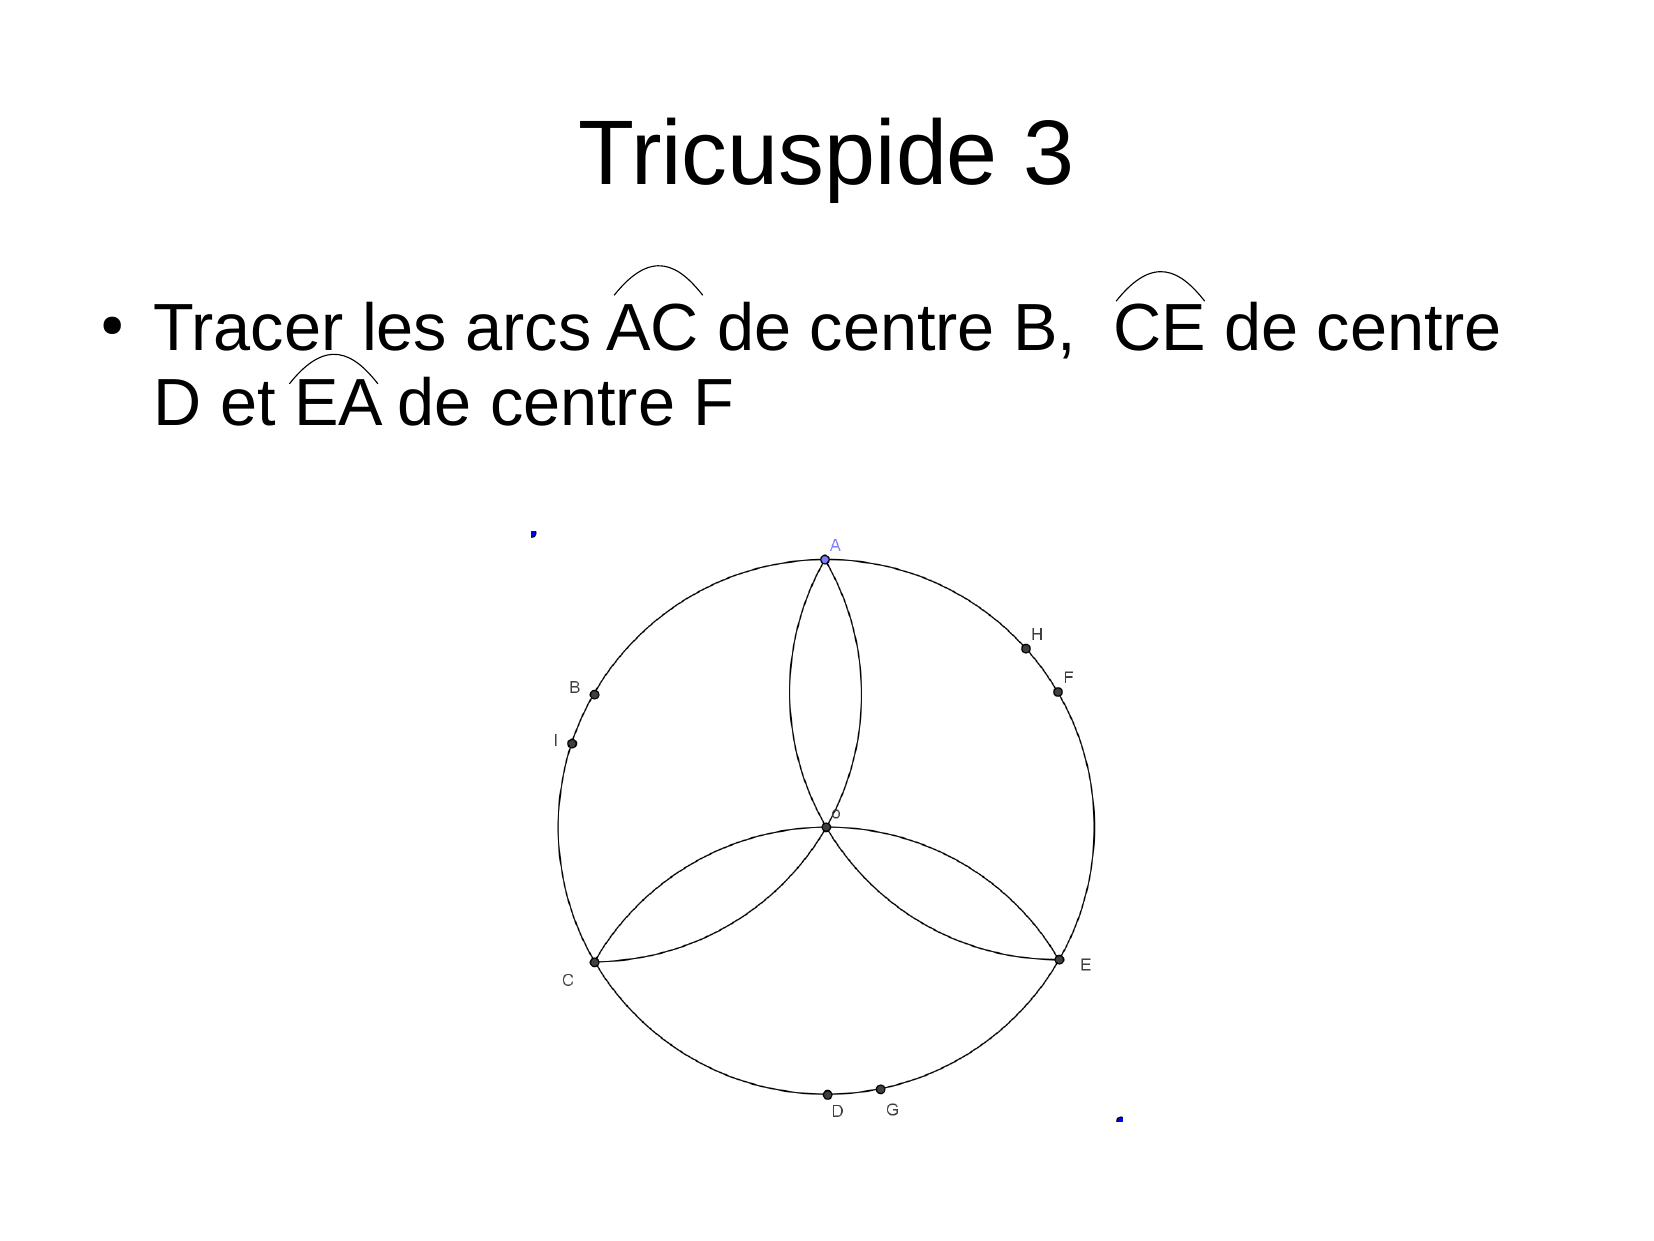

# Tricuspide 3
Tracer les arcs AC de centre B, CE de centre D et EA de centre F